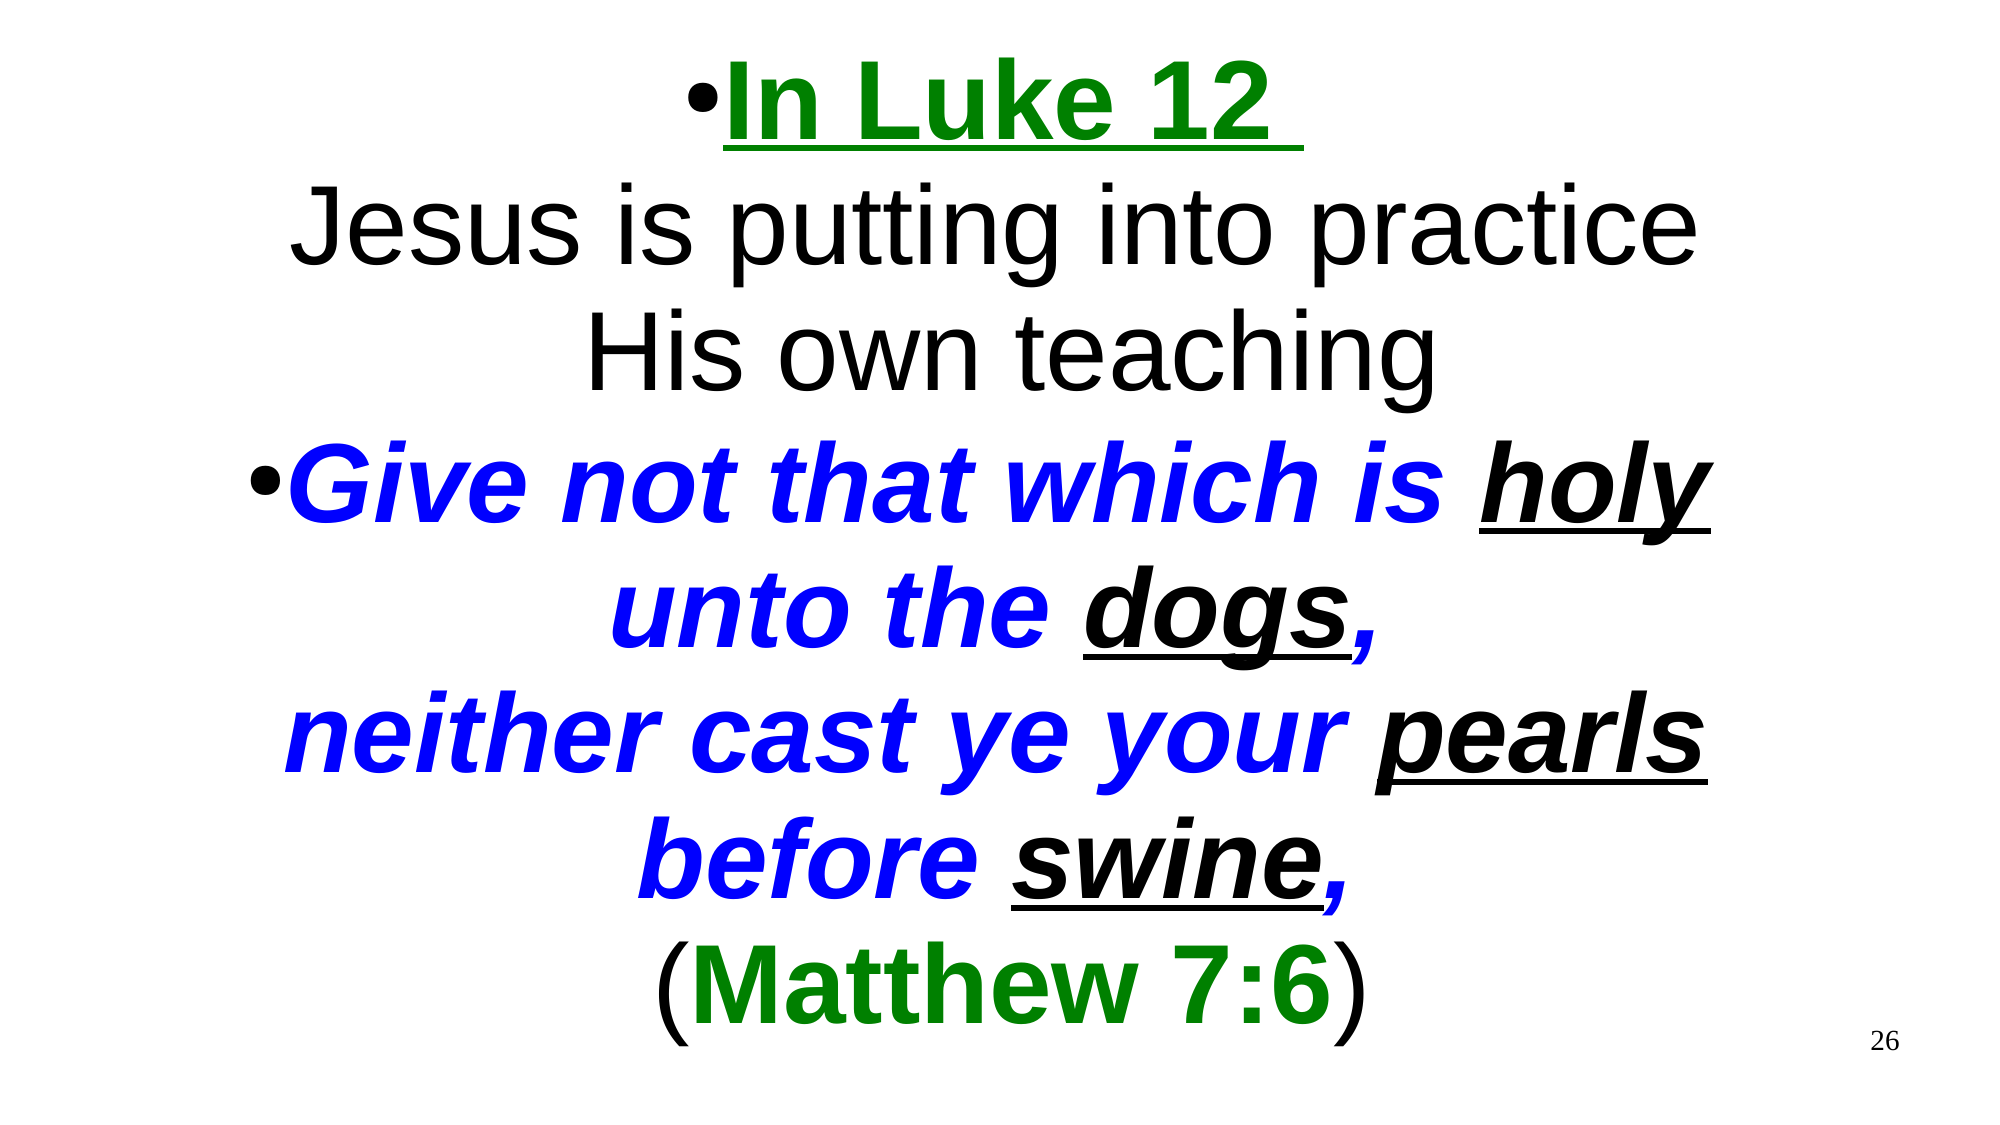

# In Luke 12 Jesus is putting into practice His own teaching
Give not that which is holy
unto the dogs,
neither cast ye your pearls
before swine,
(Matthew 7:6)
26